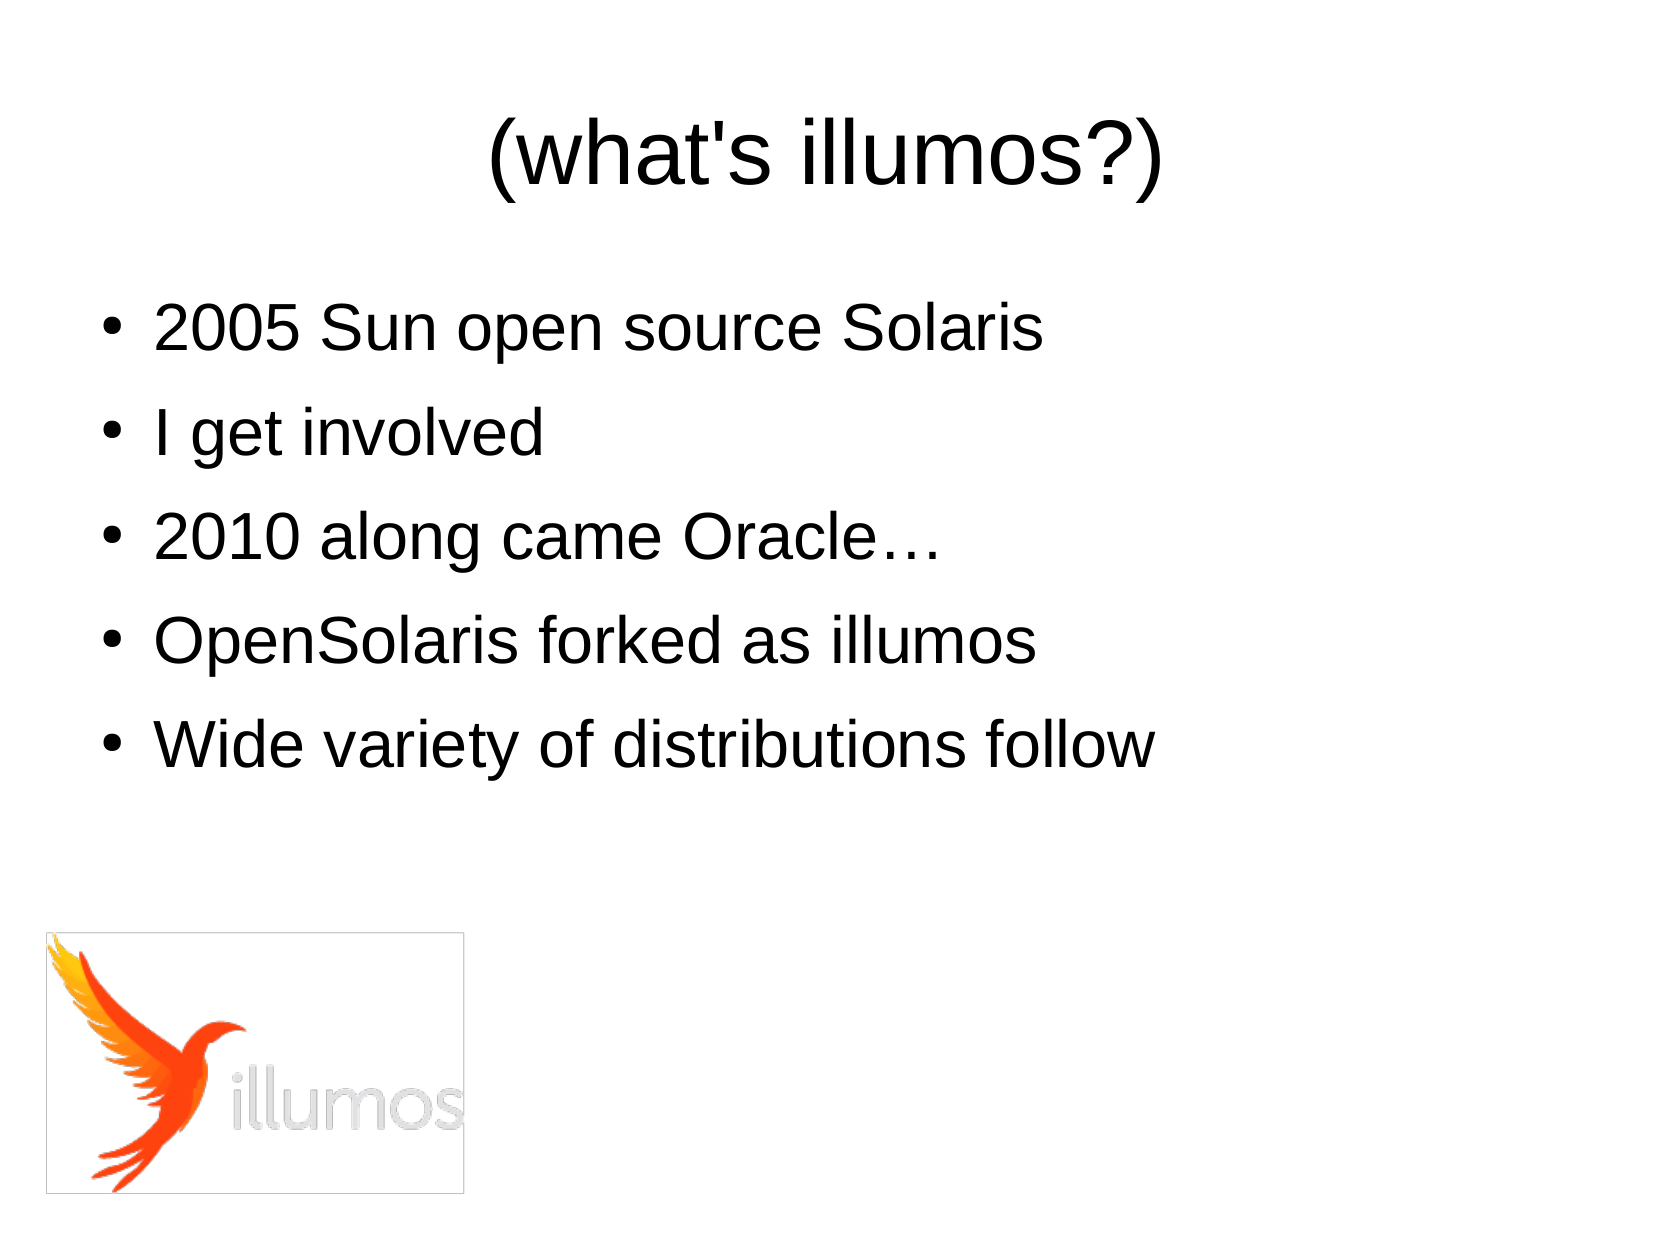

# (what's illumos?)
2005 Sun open source Solaris
I get involved
2010 along came Oracle…
OpenSolaris forked as illumos
Wide variety of distributions follow